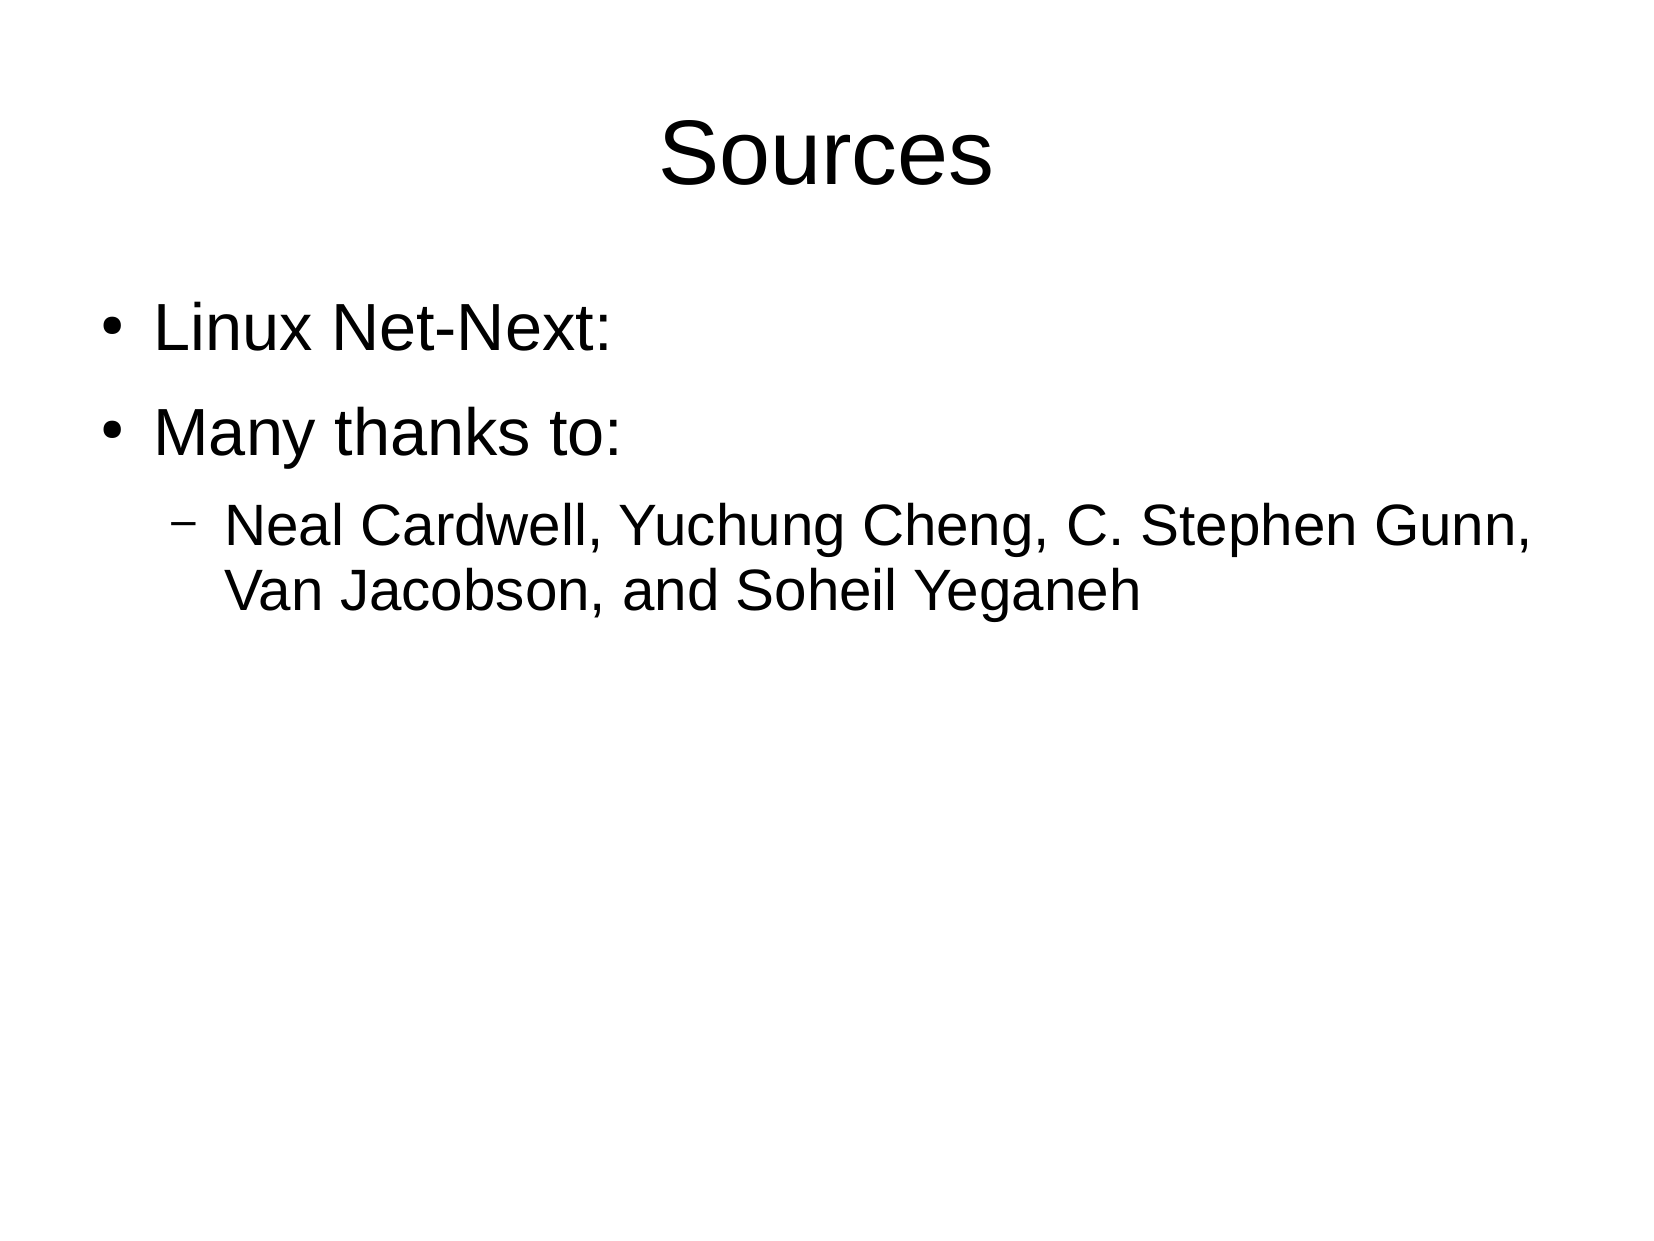

# Sources
Linux Net-Next:
Many thanks to:
Neal Cardwell, Yuchung Cheng, C. Stephen Gunn, Van Jacobson, and Soheil Yeganeh